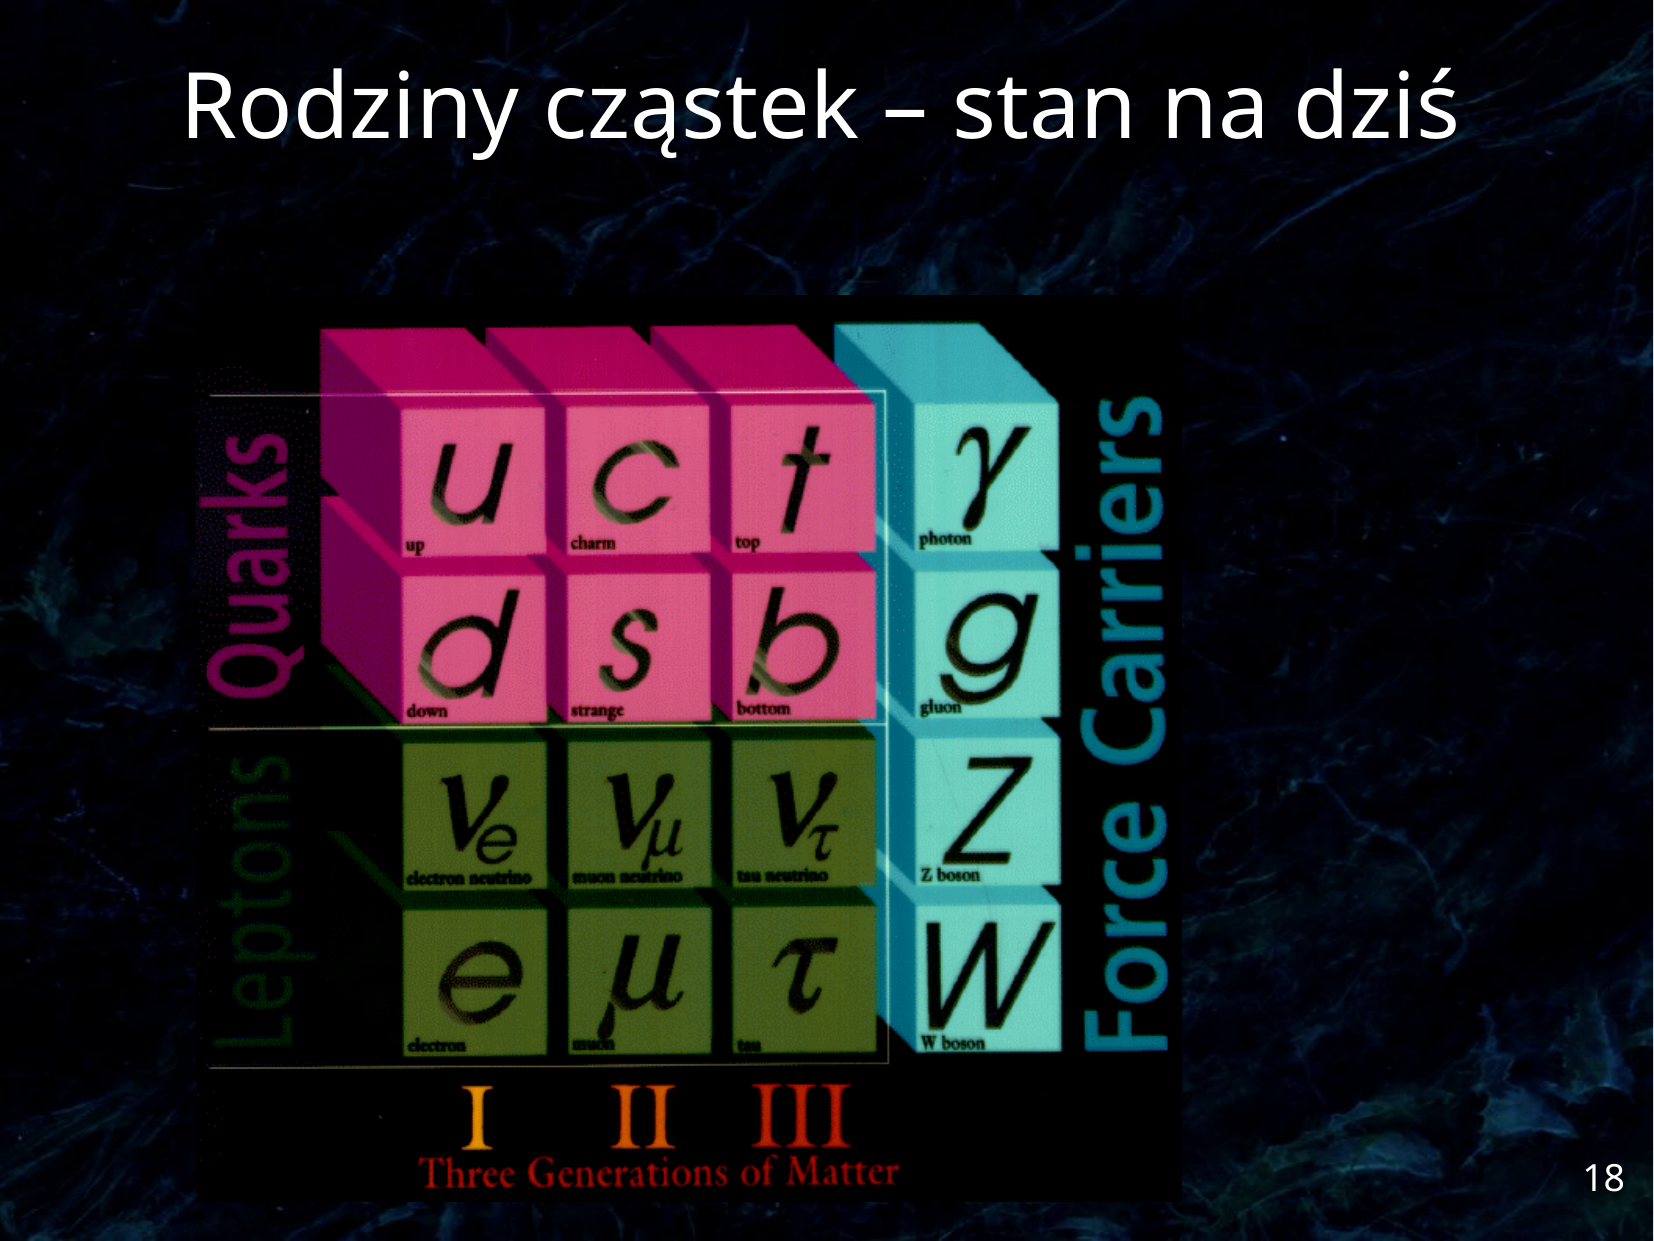

# Rodziny cząstek – stan na dziś
18